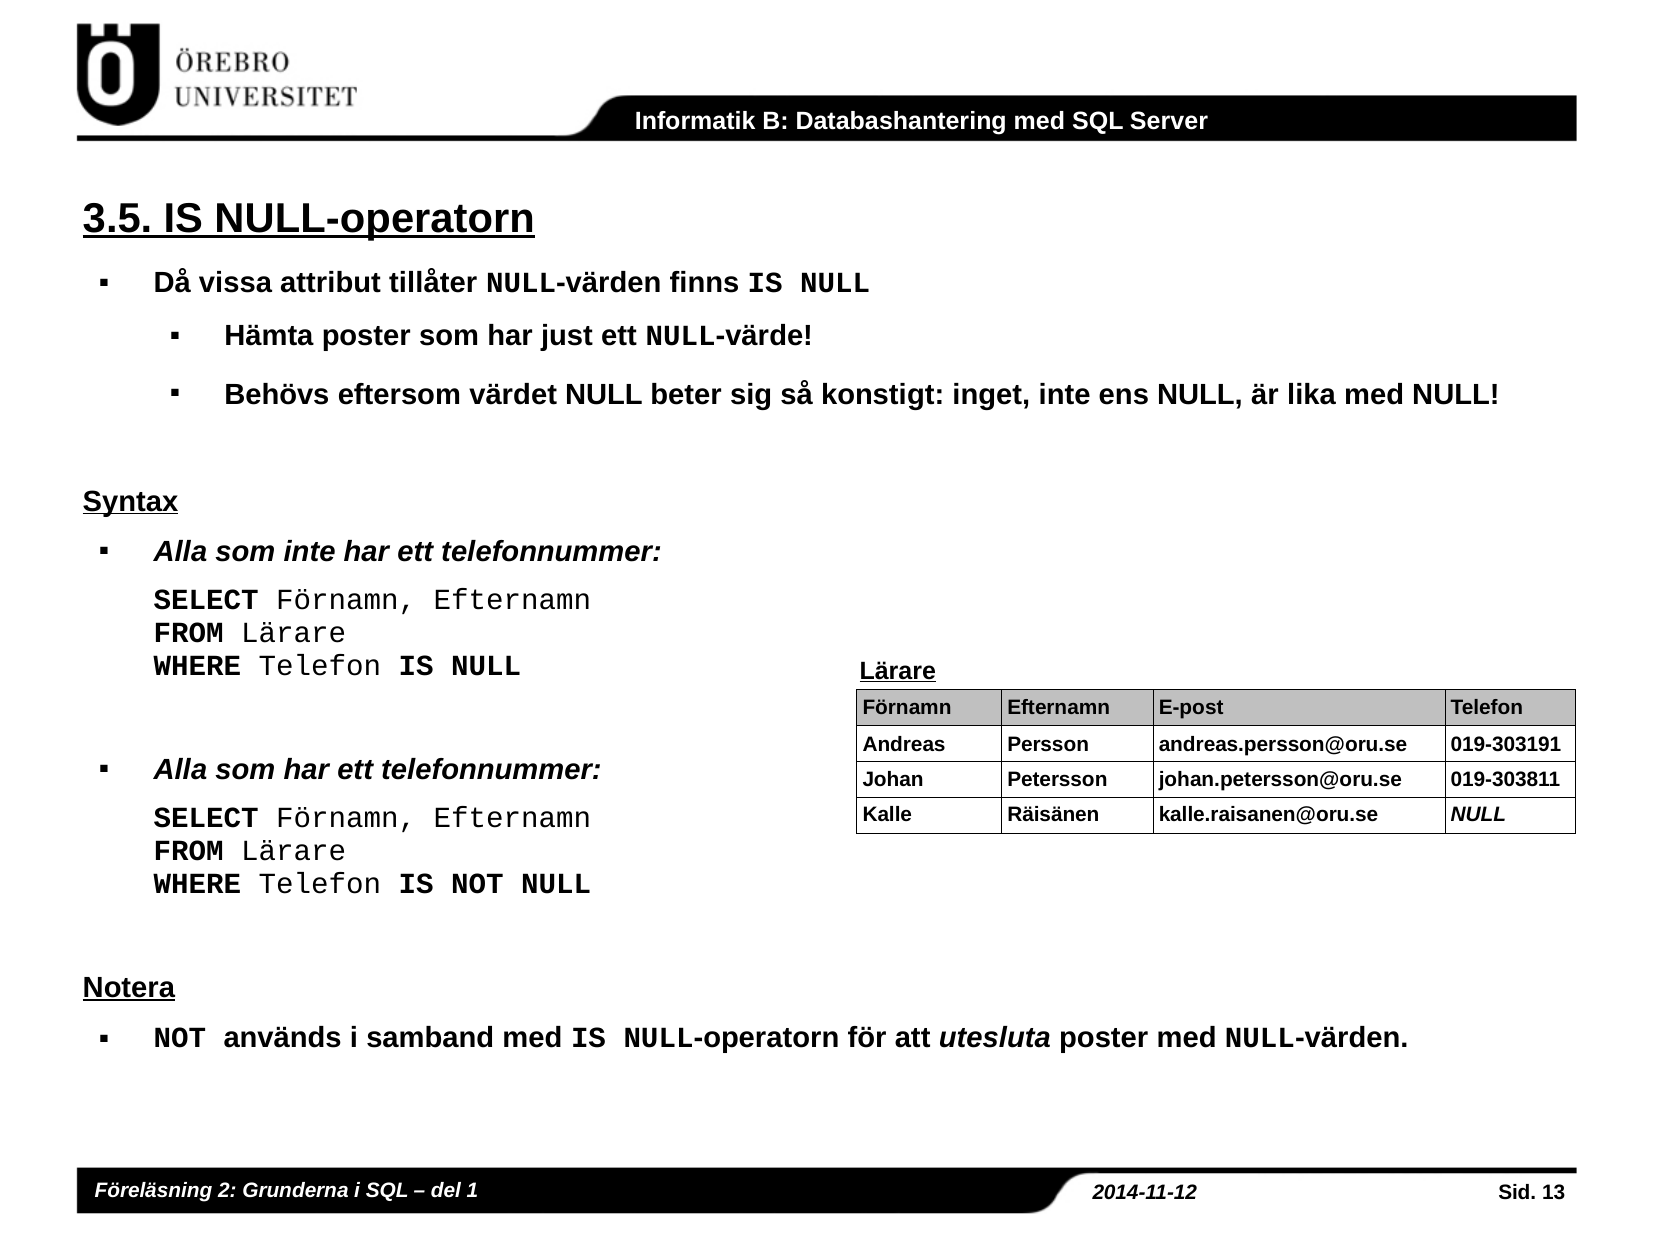

# 3.5. IS NULL-operatorn
Då vissa attribut tillåter NULL-värden finns IS NULL
Hämta poster som har just ett NULL-värde!
Behövs eftersom värdet NULL beter sig så konstigt: inget, inte ens NULL, är lika med NULL!
Syntax
Alla som inte har ett telefonnummer:
SELECT Förnamn, Efternamn
FROM Lärare
WHERE Telefon IS NULL
Alla som har ett telefonnummer:
SELECT Förnamn, Efternamn
FROM Lärare
WHERE Telefon IS NOT NULL
Notera
NOT används i samband med IS NULL-operatorn för att utesluta poster med NULL-värden.
Lärare
| Förnamn | Efternamn | E-post | Telefon |
| --- | --- | --- | --- |
| Andreas | Persson | andreas.persson@oru.se | 019-303191 |
| Johan | Petersson | johan.petersson@oru.se | 019-303811 |
| Kalle | Räisänen | kalle.raisanen@oru.se | NULL |
Föreläsning 2: Grunderna i SQL – del 1
2014-11-12
13